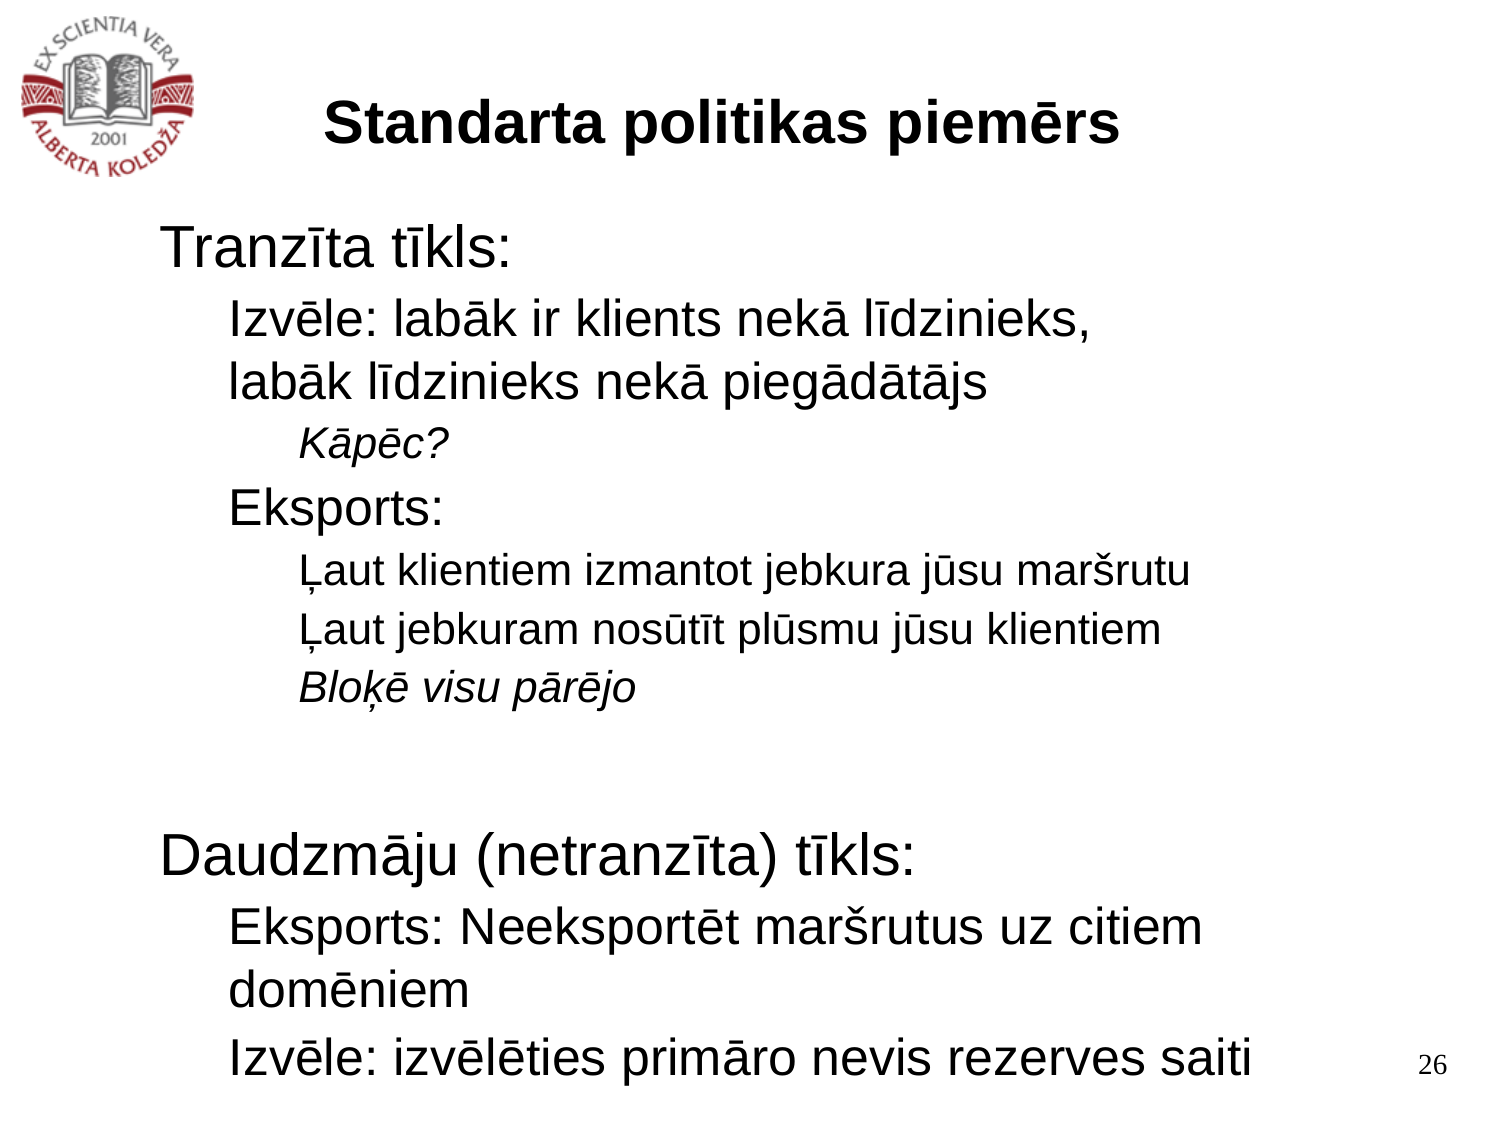

# Standarta politikas piemērs
Tranzīta tīkls:
Izvēle: labāk ir klients nekā līdzinieks,
labāk līdzinieks nekā piegādātājs
Kāpēc?
Eksports:
Ļaut klientiem izmantot jebkura jūsu maršrutu
Ļaut jebkuram nosūtīt plūsmu jūsu klientiem
Bloķē visu pārējo
Daudzmāju (netranzīta) tīkls:
Eksports: Neeksportēt maršrutus uz citiem domēniem
Izvēle: izvēlēties primāro nevis rezerves saiti